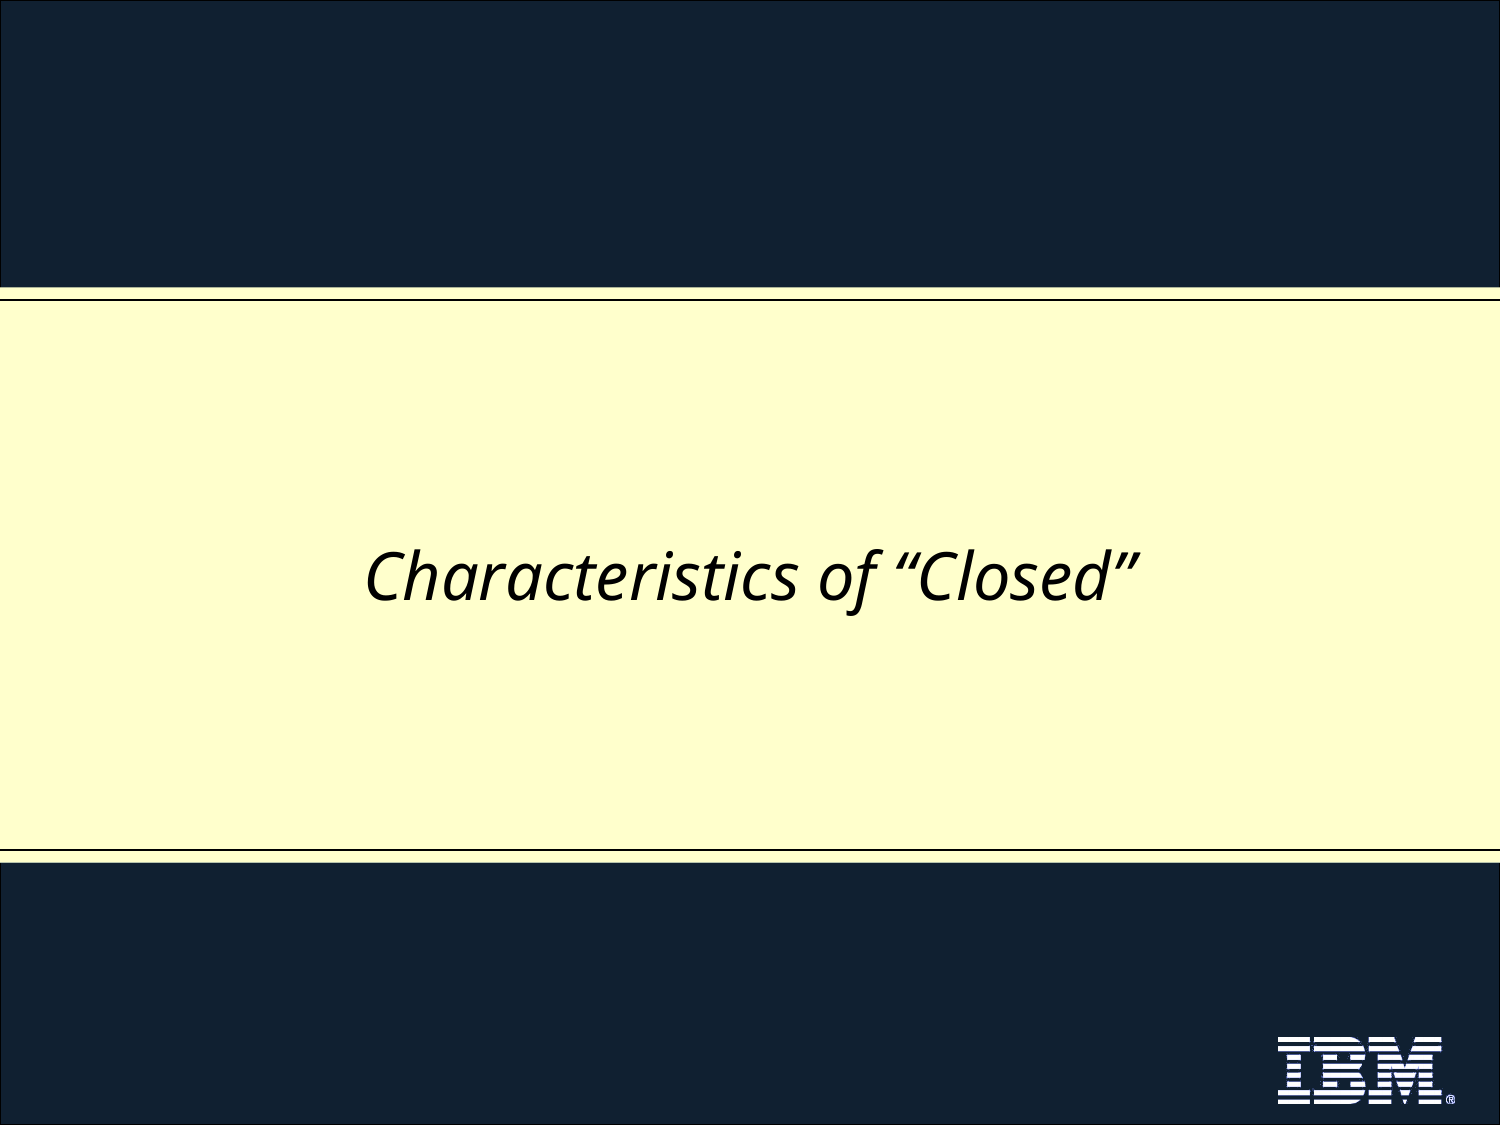

Characteristics of “Closed”
# Characteristics of “open”